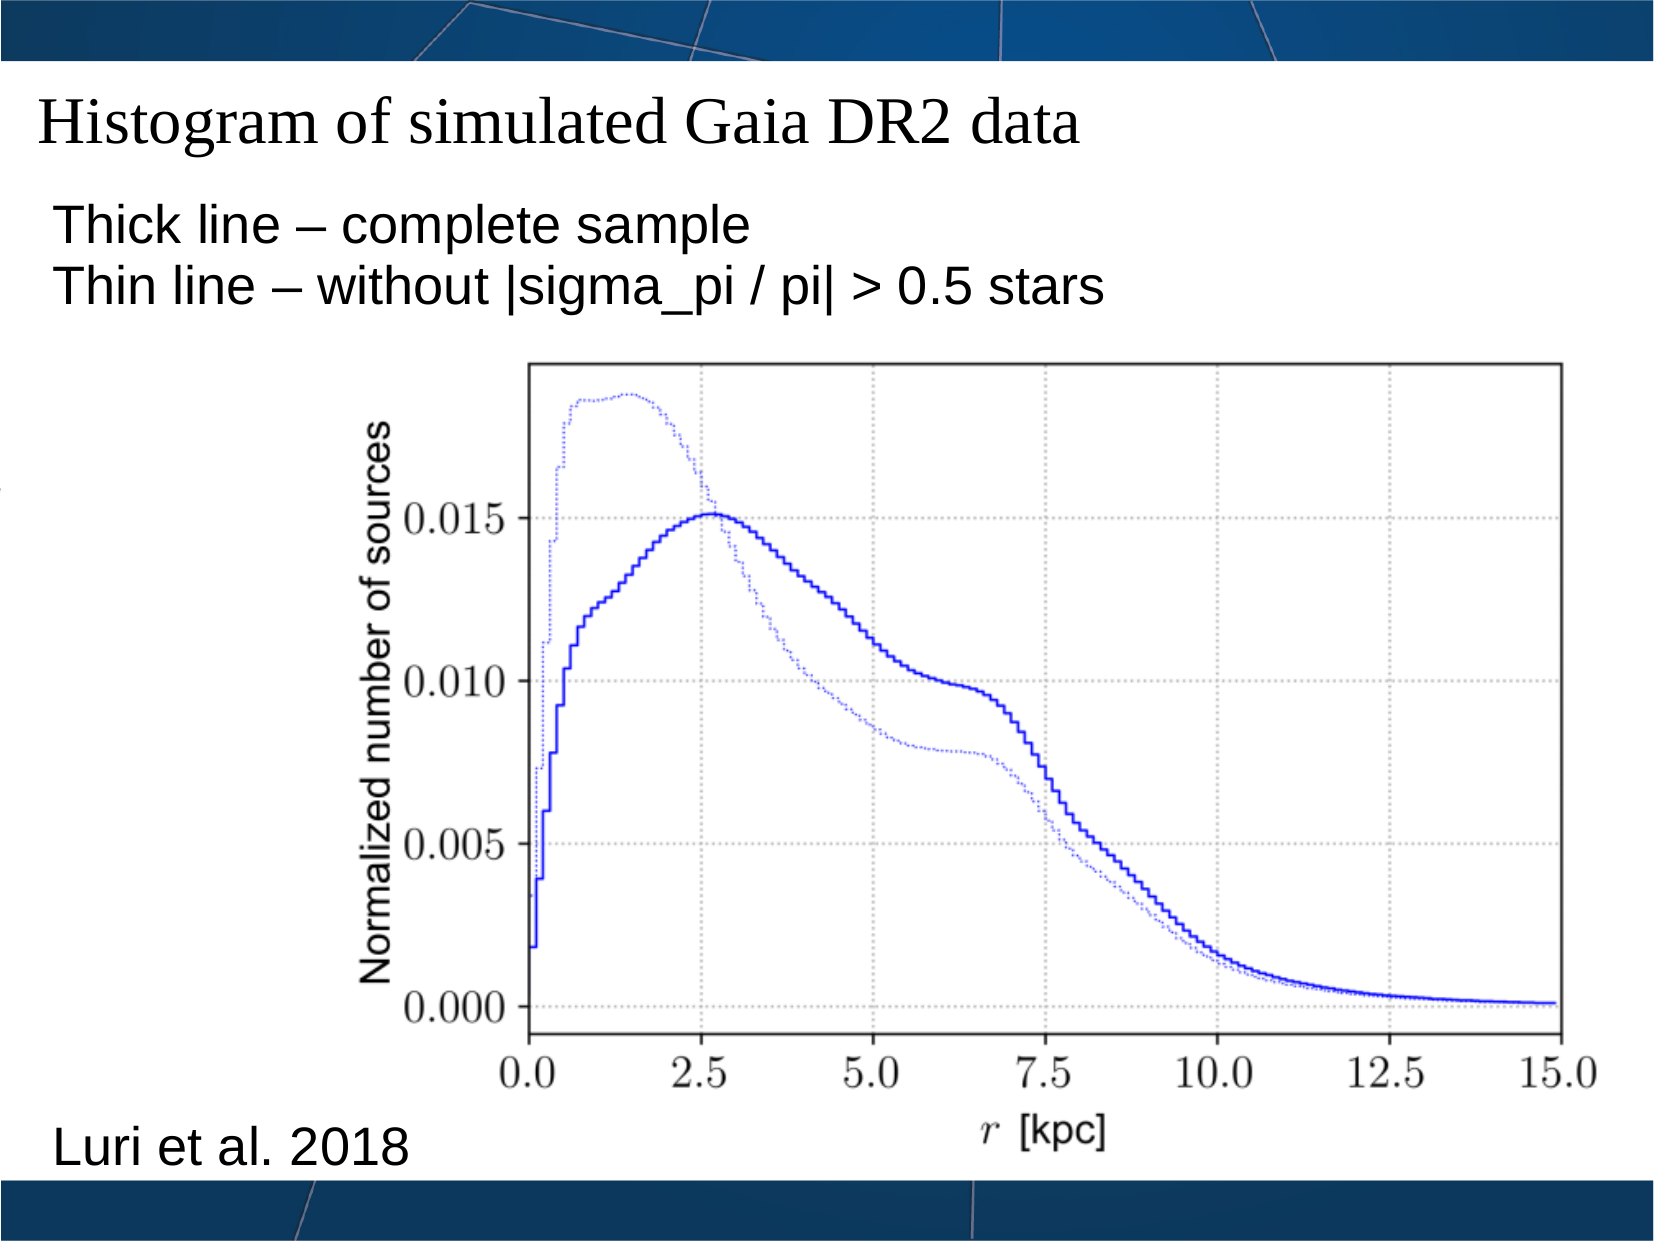

# Histogram of simulated Gaia DR2 data
Thick line – complete sample
Thin line – without |sigma_pi / pi| > 0.5 stars
Luri et al. 2018